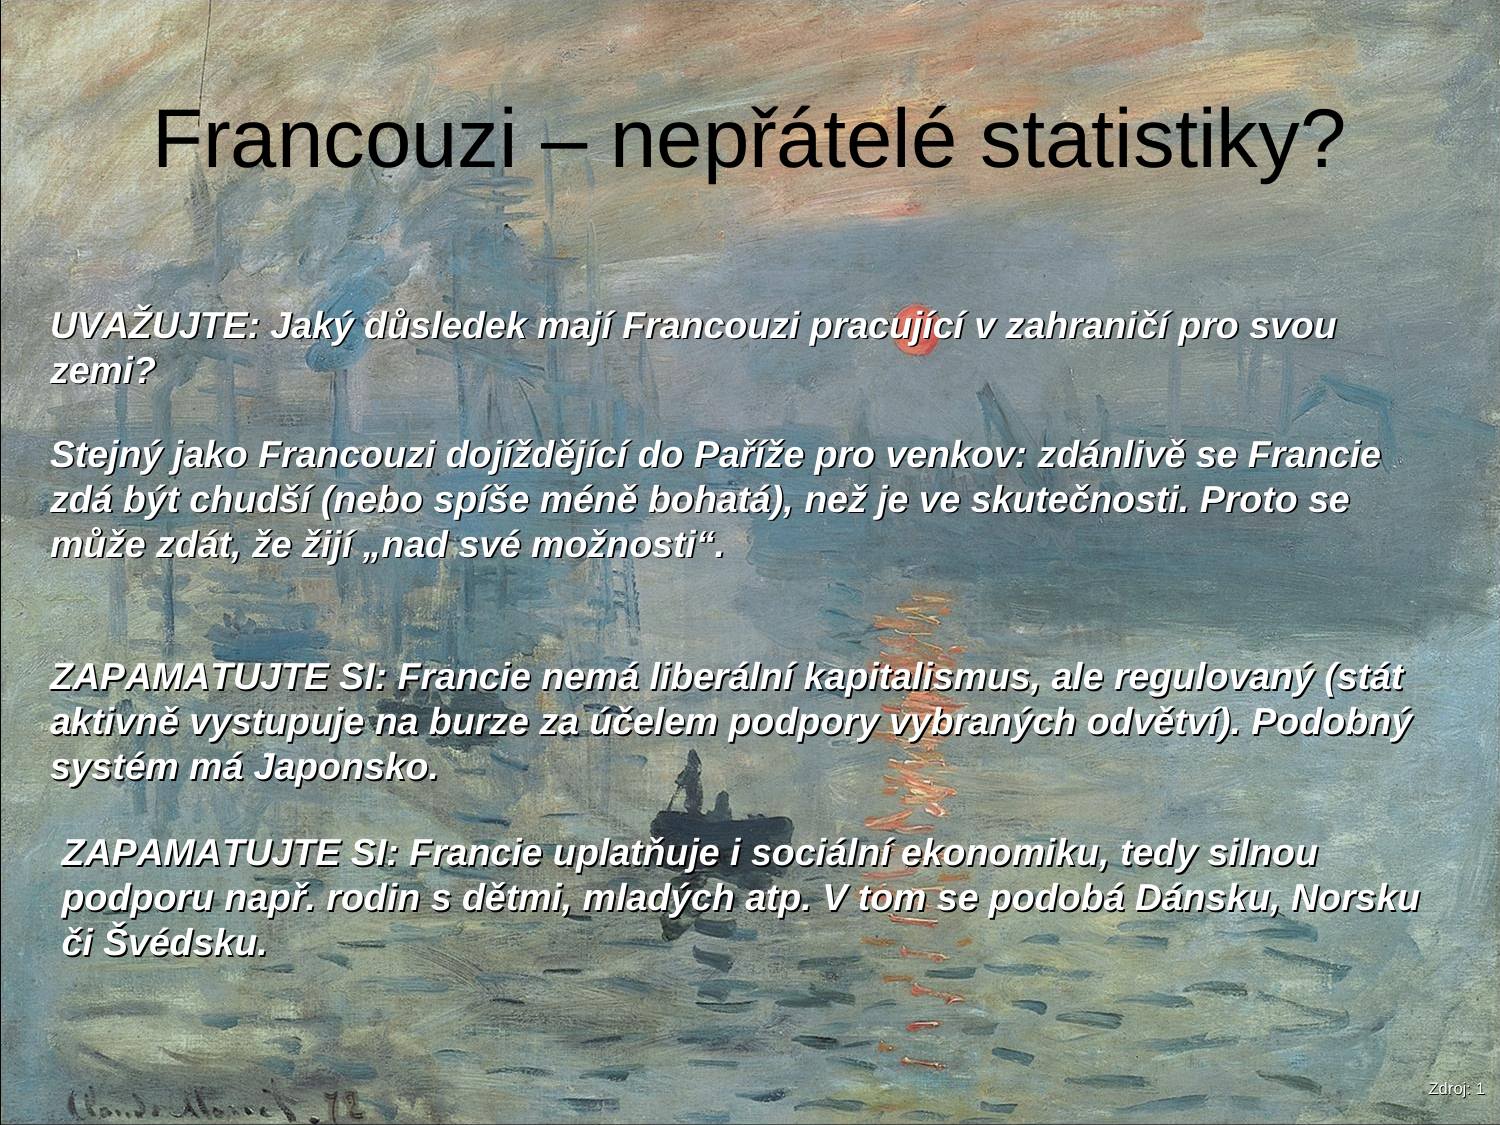

# Francouzi – nepřátelé statistiky?
UVAŽUJTE: Jaký důsledek mají Francouzi pracující v zahraničí pro svou zemi?
Stejný jako Francouzi dojíždějící do Paříže pro venkov: zdánlivě se Francie zdá být chudší (nebo spíše méně bohatá), než je ve skutečnosti. Proto se může zdát, že žijí „nad své možnosti“.
ZAPAMATUJTE SI: Francie nemá liberální kapitalismus, ale regulovaný (stát aktivně vystupuje na burze za účelem podpory vybraných odvětví). Podobný systém má Japonsko.
ZAPAMATUJTE SI: Francie uplatňuje i sociální ekonomiku, tedy silnou podporu např. rodin s dětmi, mladých atp. V tom se podobá Dánsku, Norsku či Švédsku.
Zdroj: 1